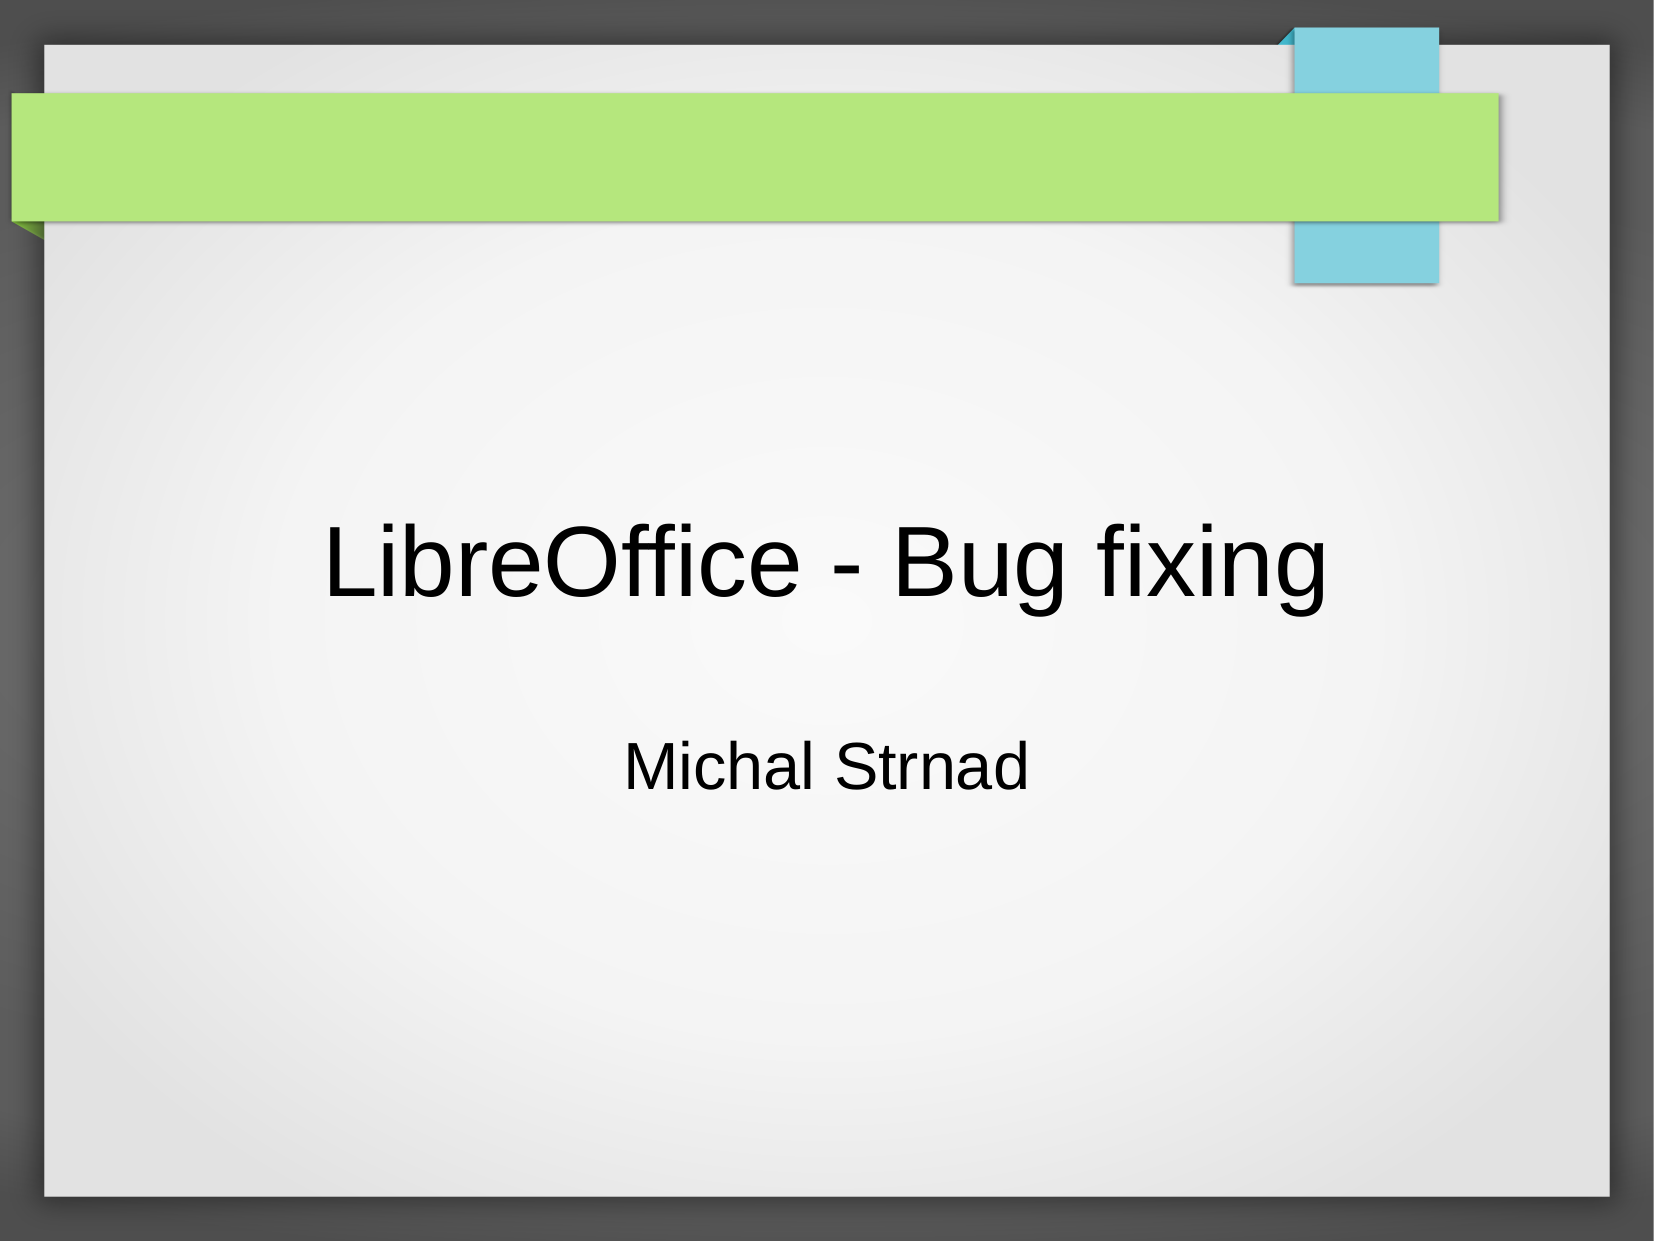

# LibreOffice - Bug fixing
Michal Strnad